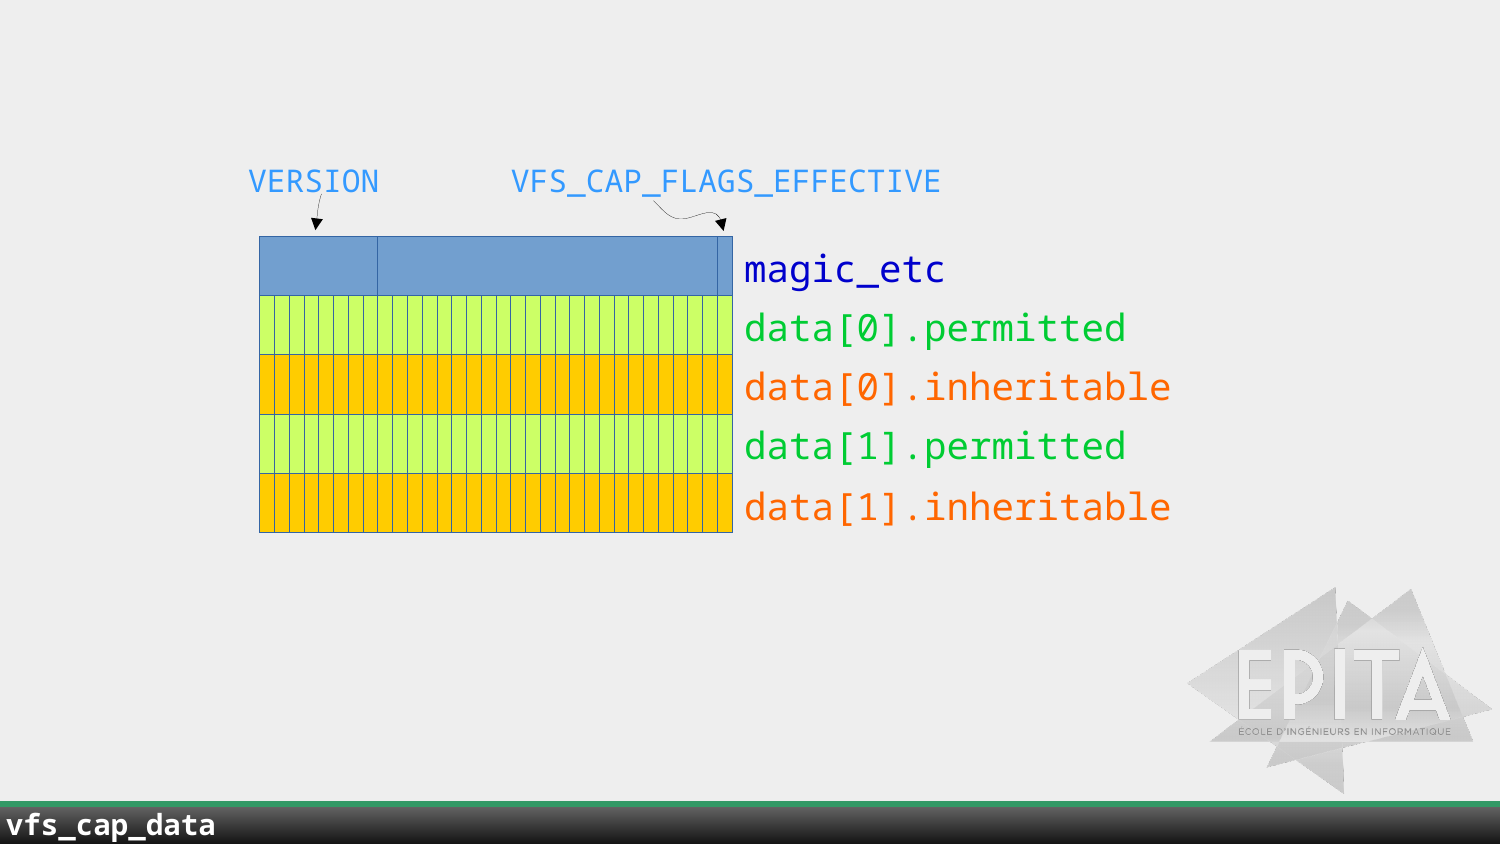

VERSION
VFS_CAP_FLAGS_EFFECTIVE
magic_etc
data[0].permitted
data[0].inheritable
data[1].permitted
data[1].inheritable
# vfs_cap_data